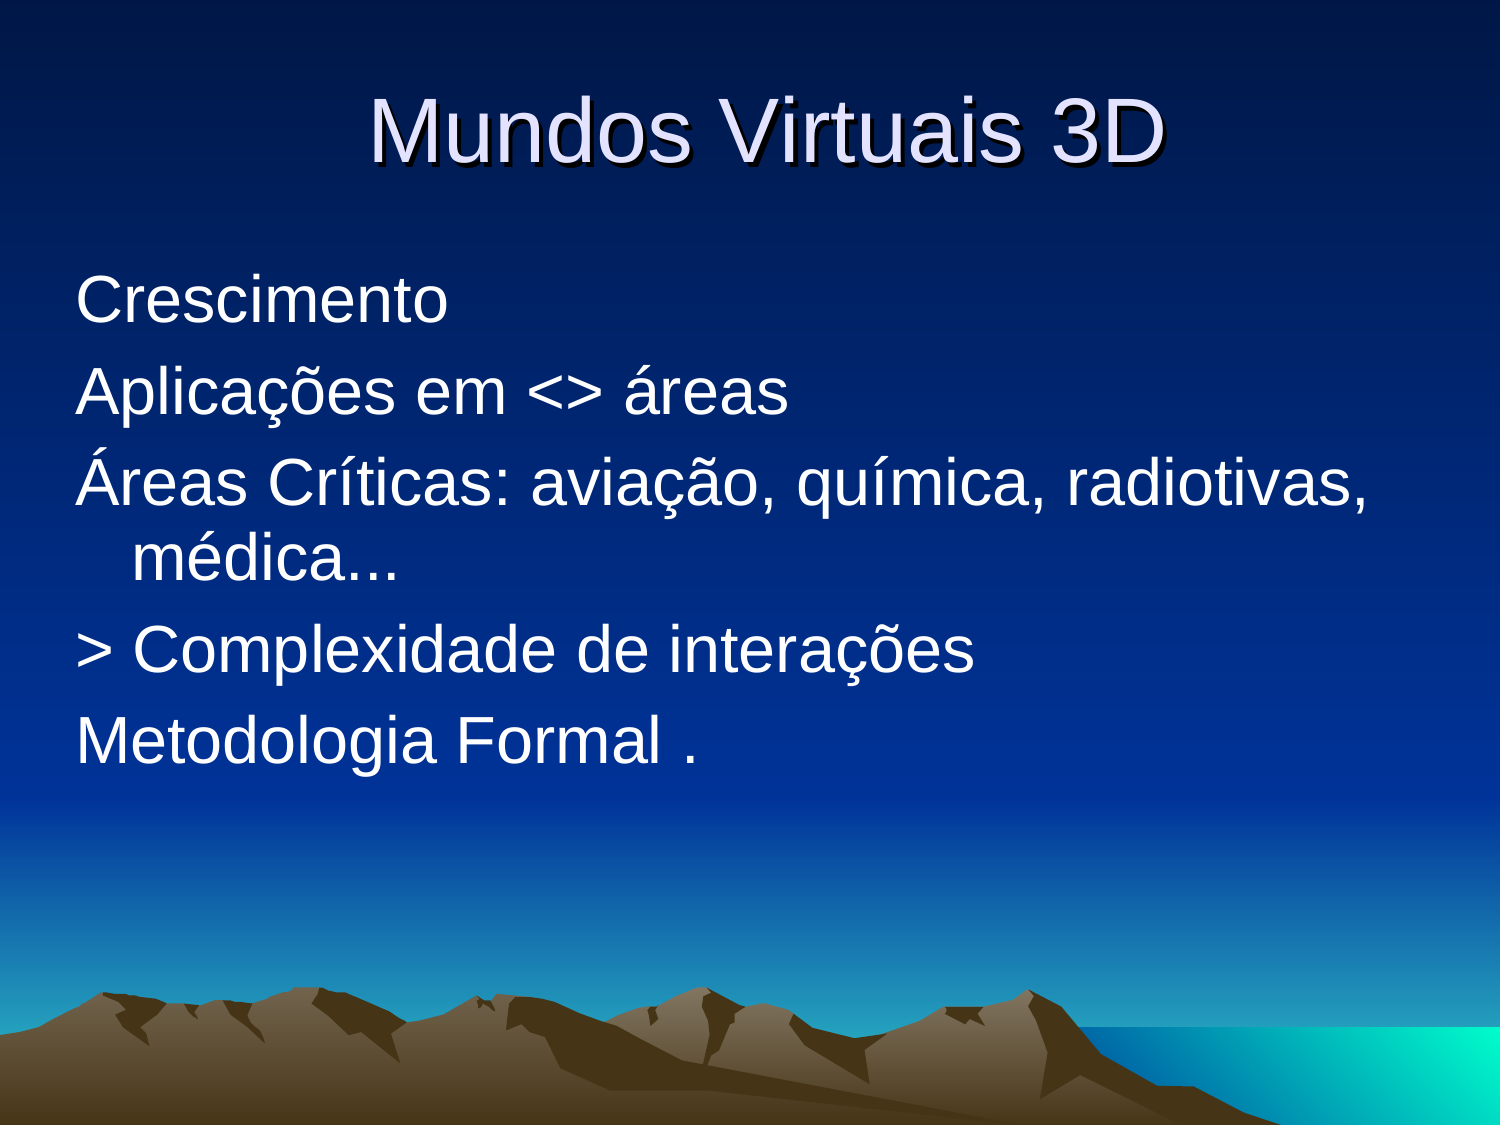

# Mundos Virtuais 3D
Crescimento
Aplicações em <> áreas
Áreas Críticas: aviação, química, radiotivas, médica...
> Complexidade de interações
Metodologia Formal .